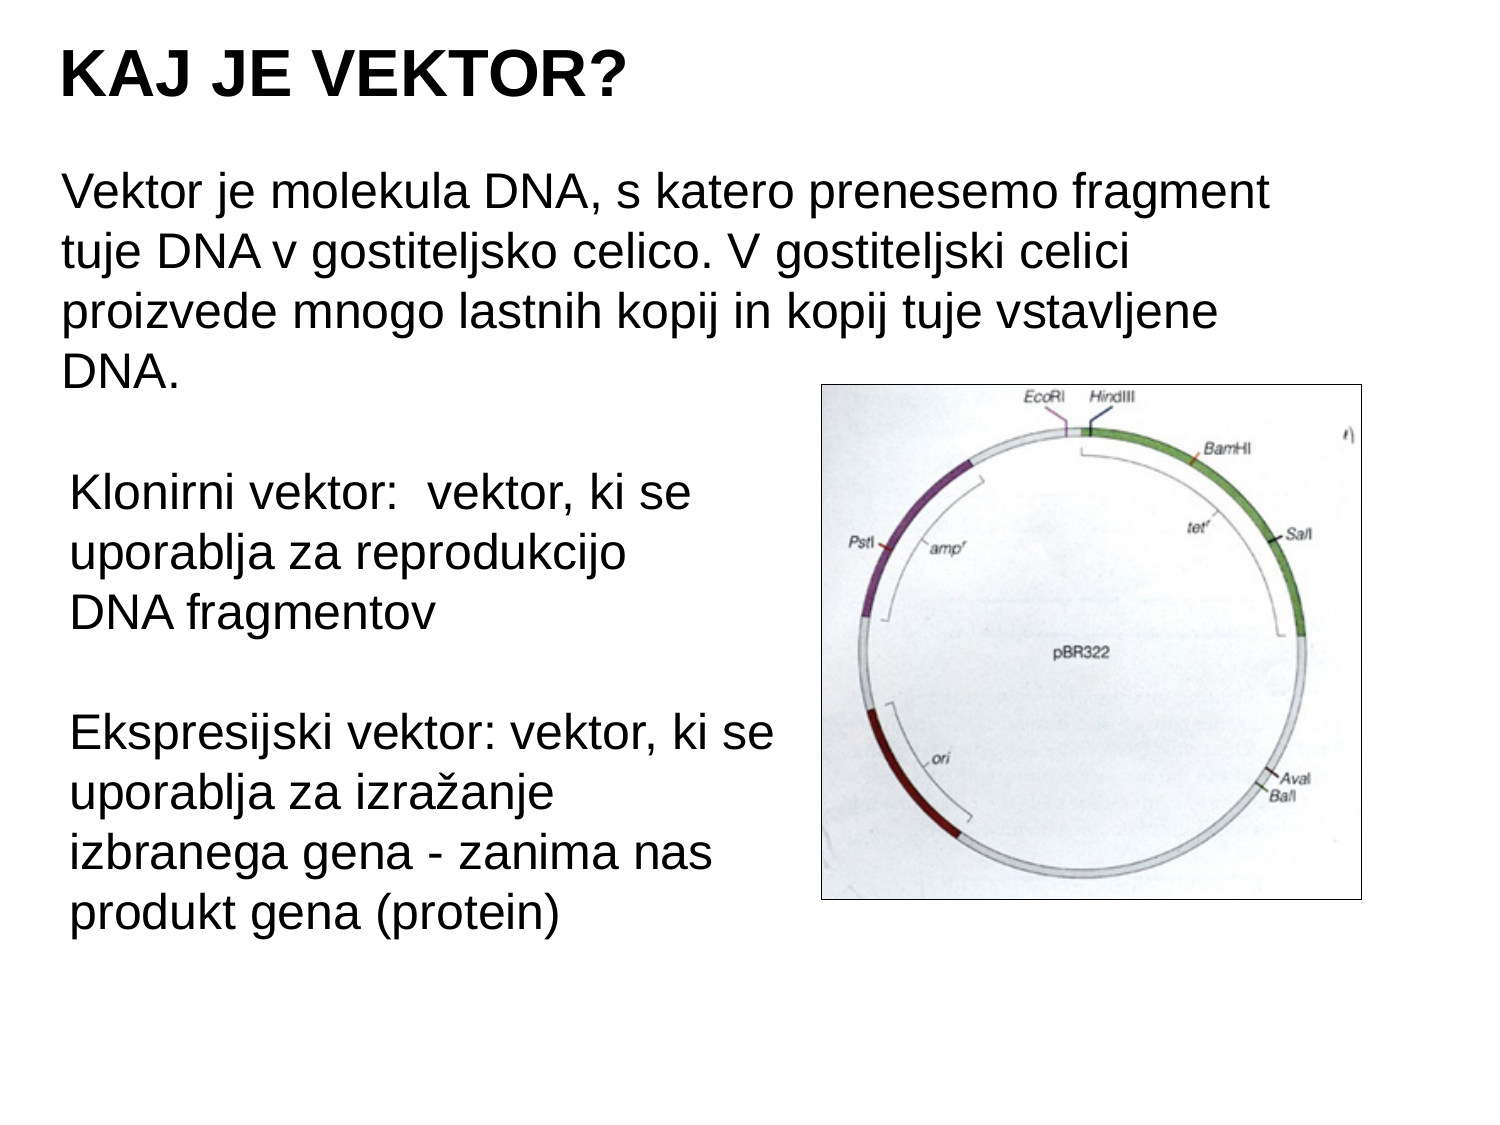

KAJ JE VEKTOR?
Vektor je molekula DNA, s katero prenesemo fragment tuje DNA v gostiteljsko celico. V gostiteljski celici proizvede mnogo lastnih kopij in kopij tuje vstavljene DNA.
Klonirni vektor: vektor, ki se
uporablja za reprodukcijo
DNA fragmentov
Ekspresijski vektor: vektor, ki se
uporablja za izražanje
izbranega gena - zanima nas
produkt gena (protein)